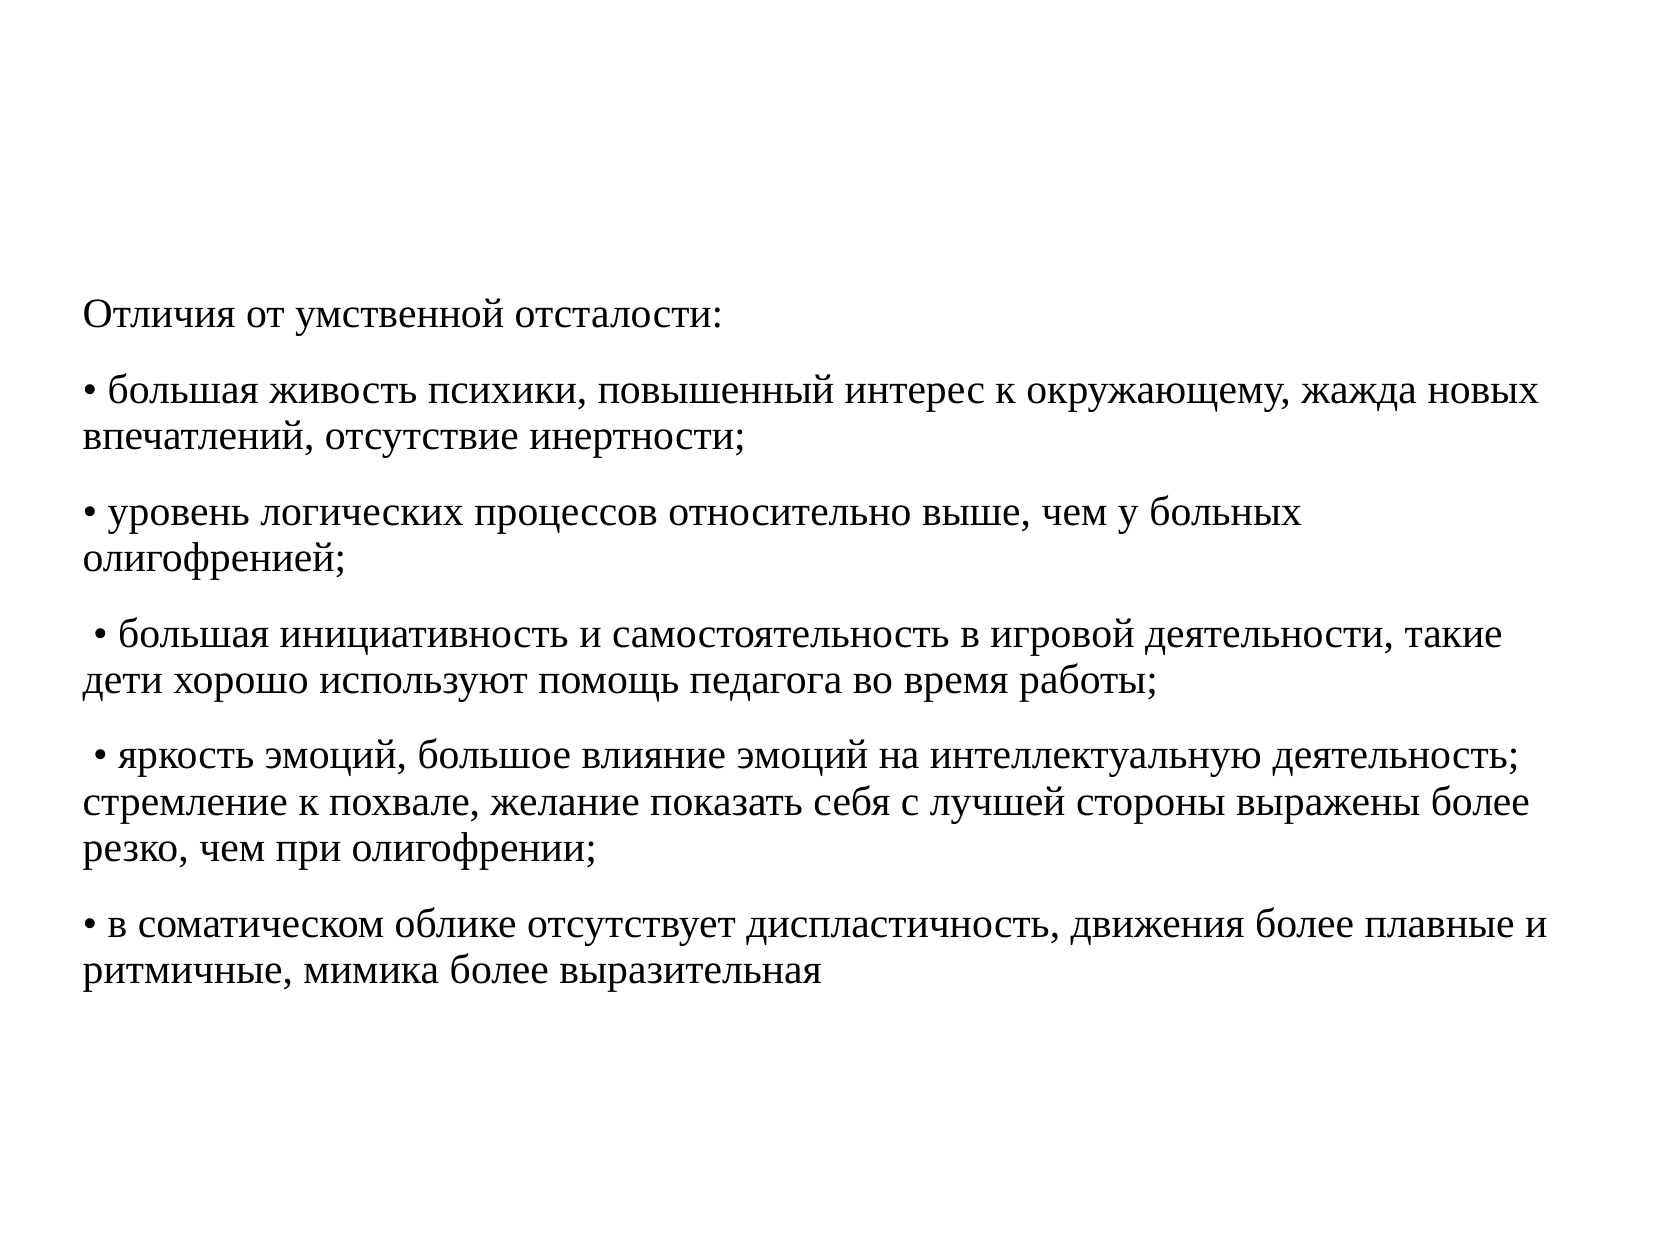

#
Отличия от умственной отсталости:
• большая живость психики, повышенный интерес к окружающему, жажда новых впечатлений, отсутствие инертности;
• уровень логических процессов относительно выше, чем у больных олигофренией;
 • большая инициативность и самостоятельность в игровой деятельности, такие дети хорошо используют помощь педагога во время работы;
 • яркость эмоций, большое влияние эмоций на интеллектуальную деятельность; стремление к похвале, желание показать себя с лучшей стороны выражены более резко, чем при олигофрении;
• в соматическом облике отсутствует диспластичность, движения более плавные и ритмичные, мимика более выразительная